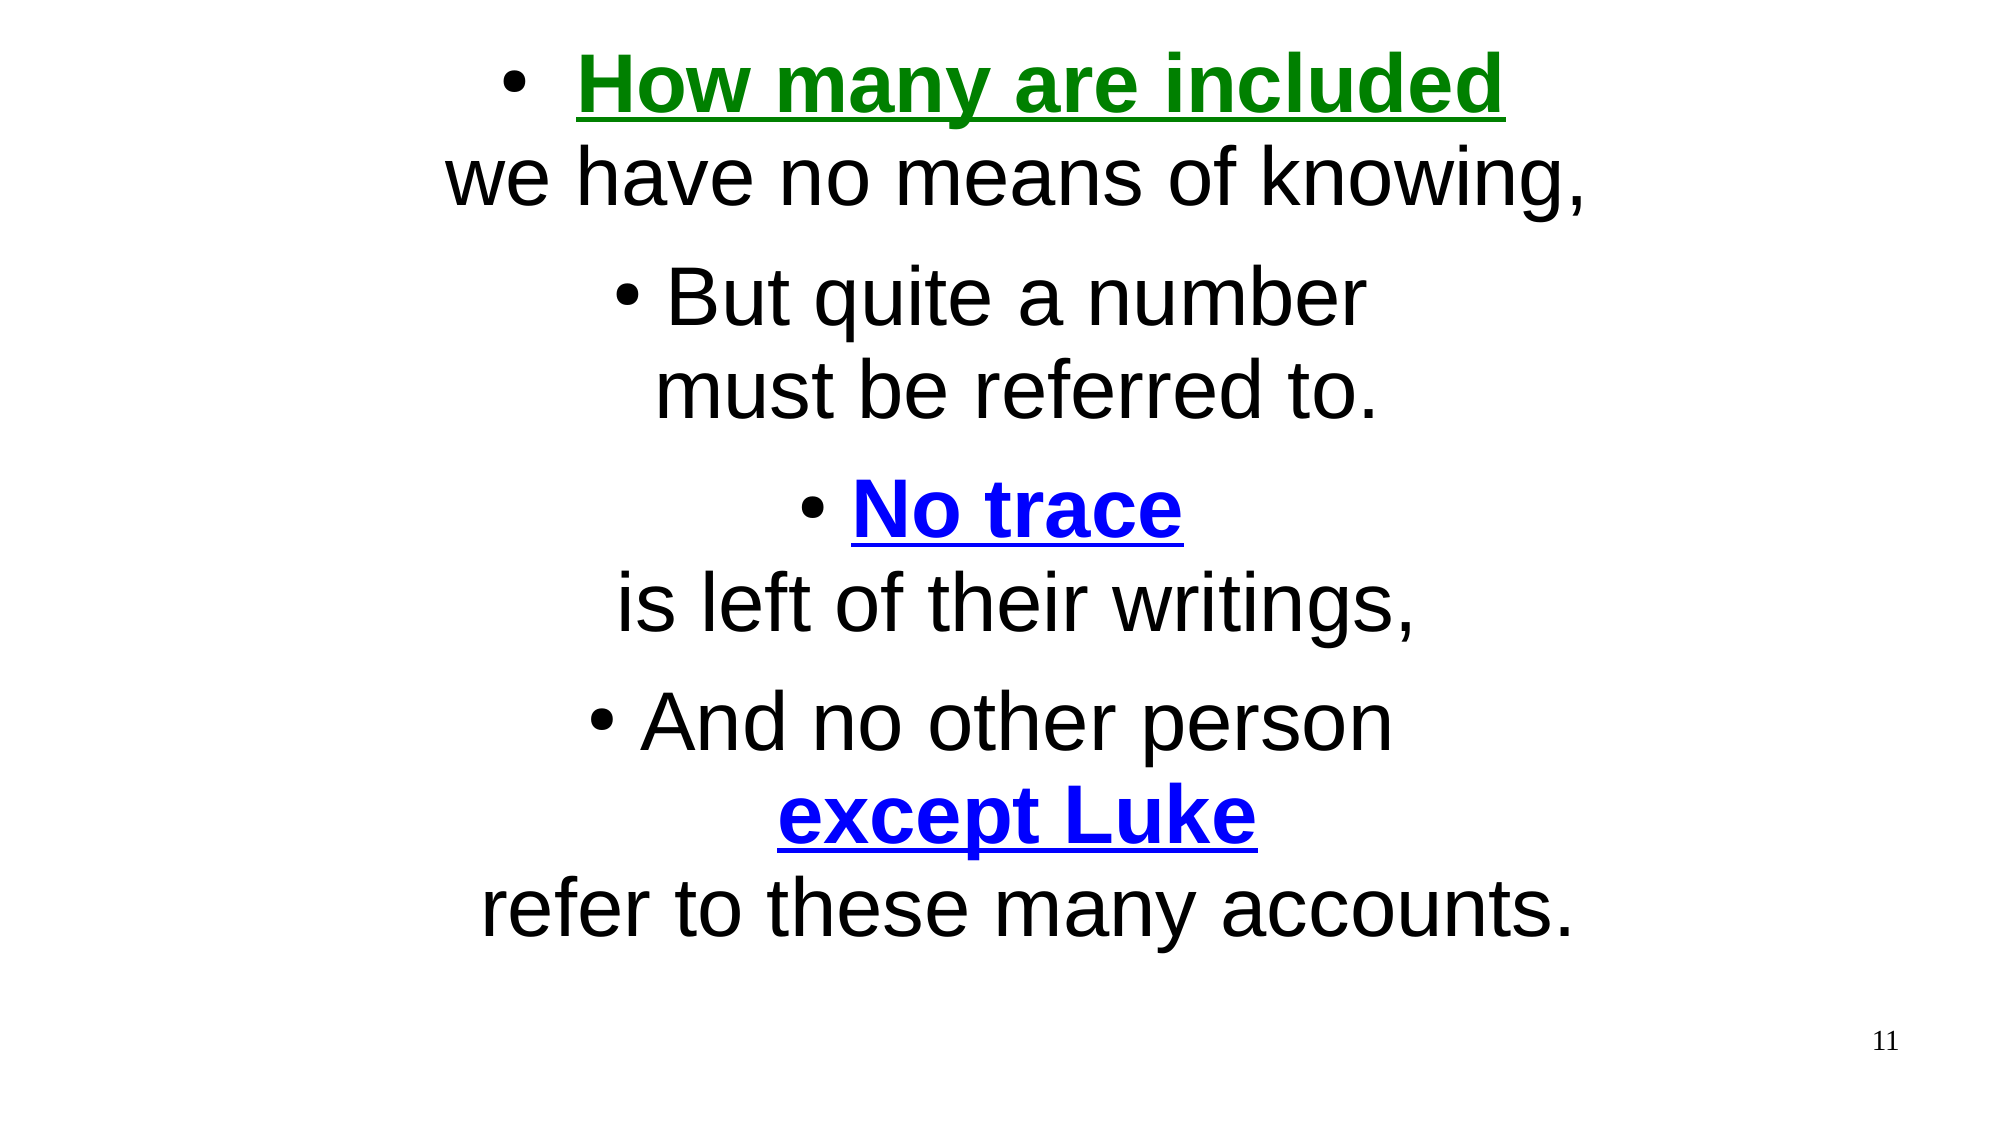

# How many are included we have no means of knowing,
But quite a number
must be referred to.
No trace
is left of their writings,
And no other person
except Luke
refer to these many accounts.
11